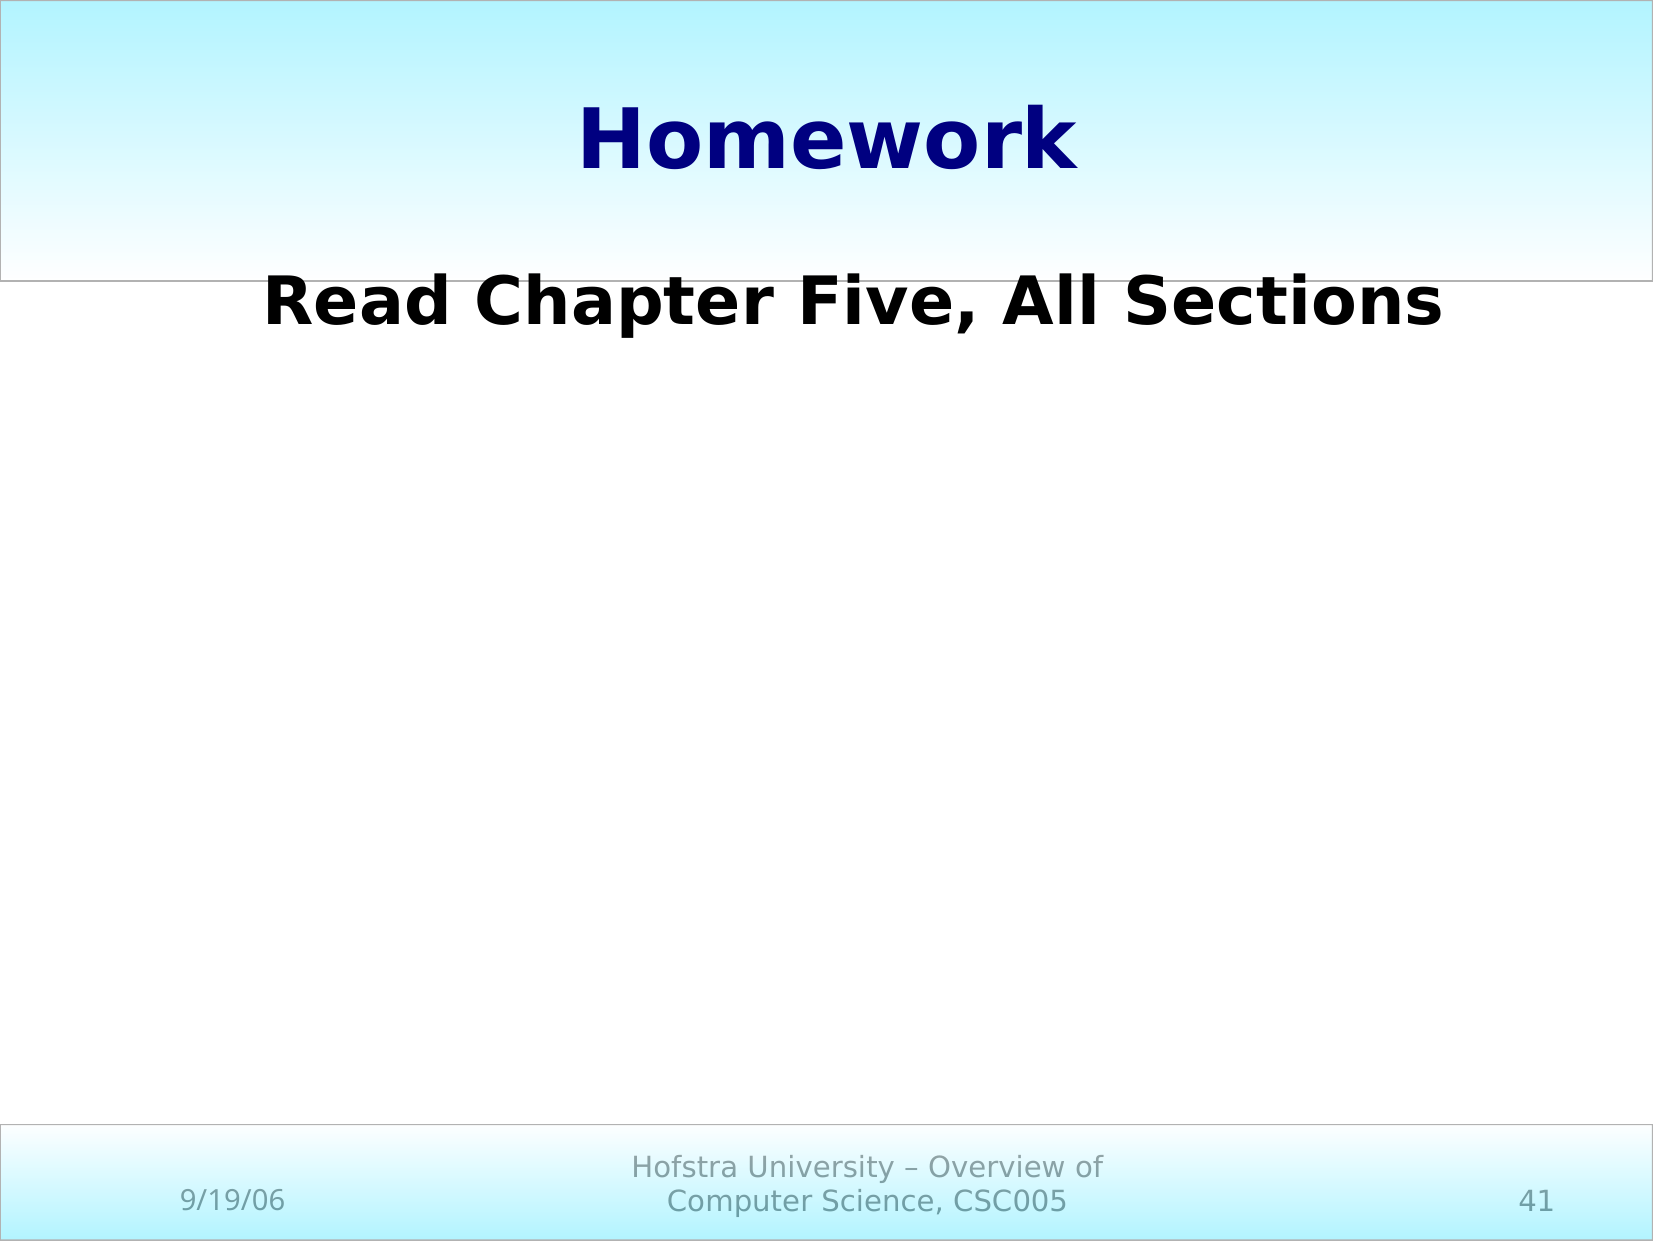

# Homework
Read Chapter Five, All Sections
09/27/06
41